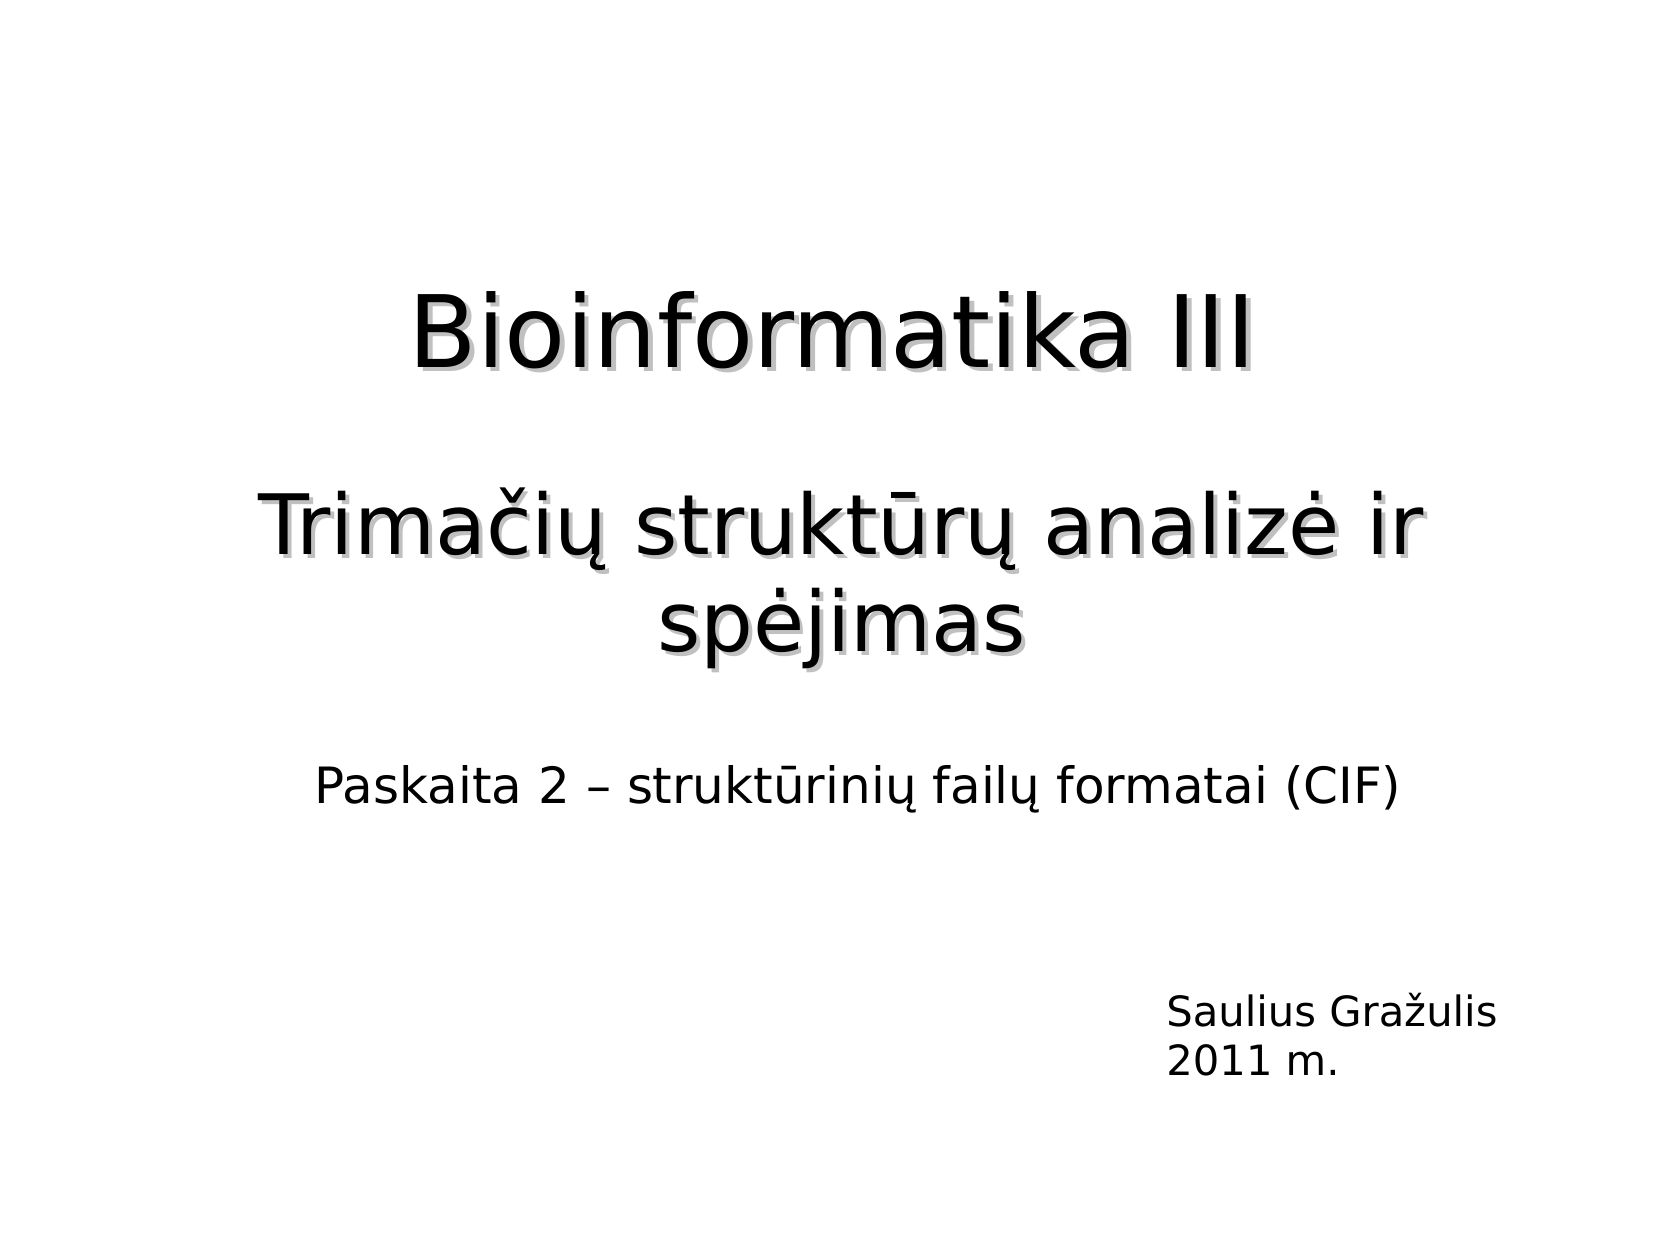

# Bioinformatika III
Trimačių struktūrų analizė ir spėjimas
Paskaita 2 – struktūrinių failų formatai (CIF)
Saulius Gražulis
2011 m.